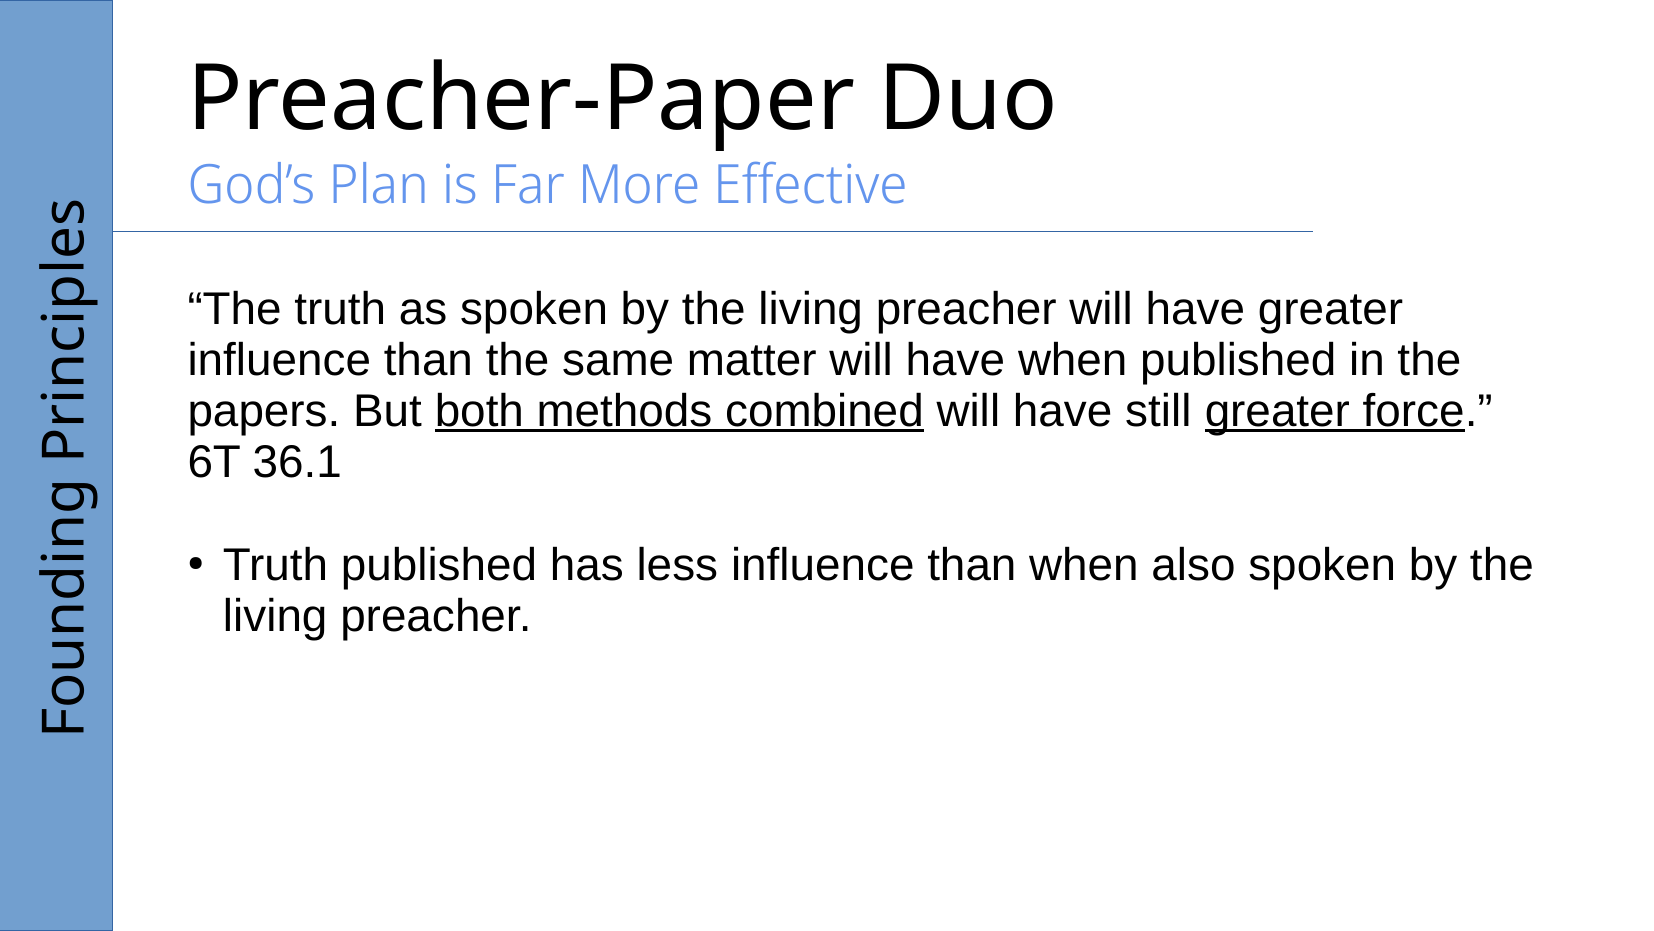

# Preacher-Paper Duo
God’s Plan is Far More Effective
“The truth as spoken by the living preacher will have greater influence than the same matter will have when published in the papers. But both methods combined will have still greater force.” 6T 36.1
Truth published has less influence than when also spoken by the living preacher.
Founding Principles